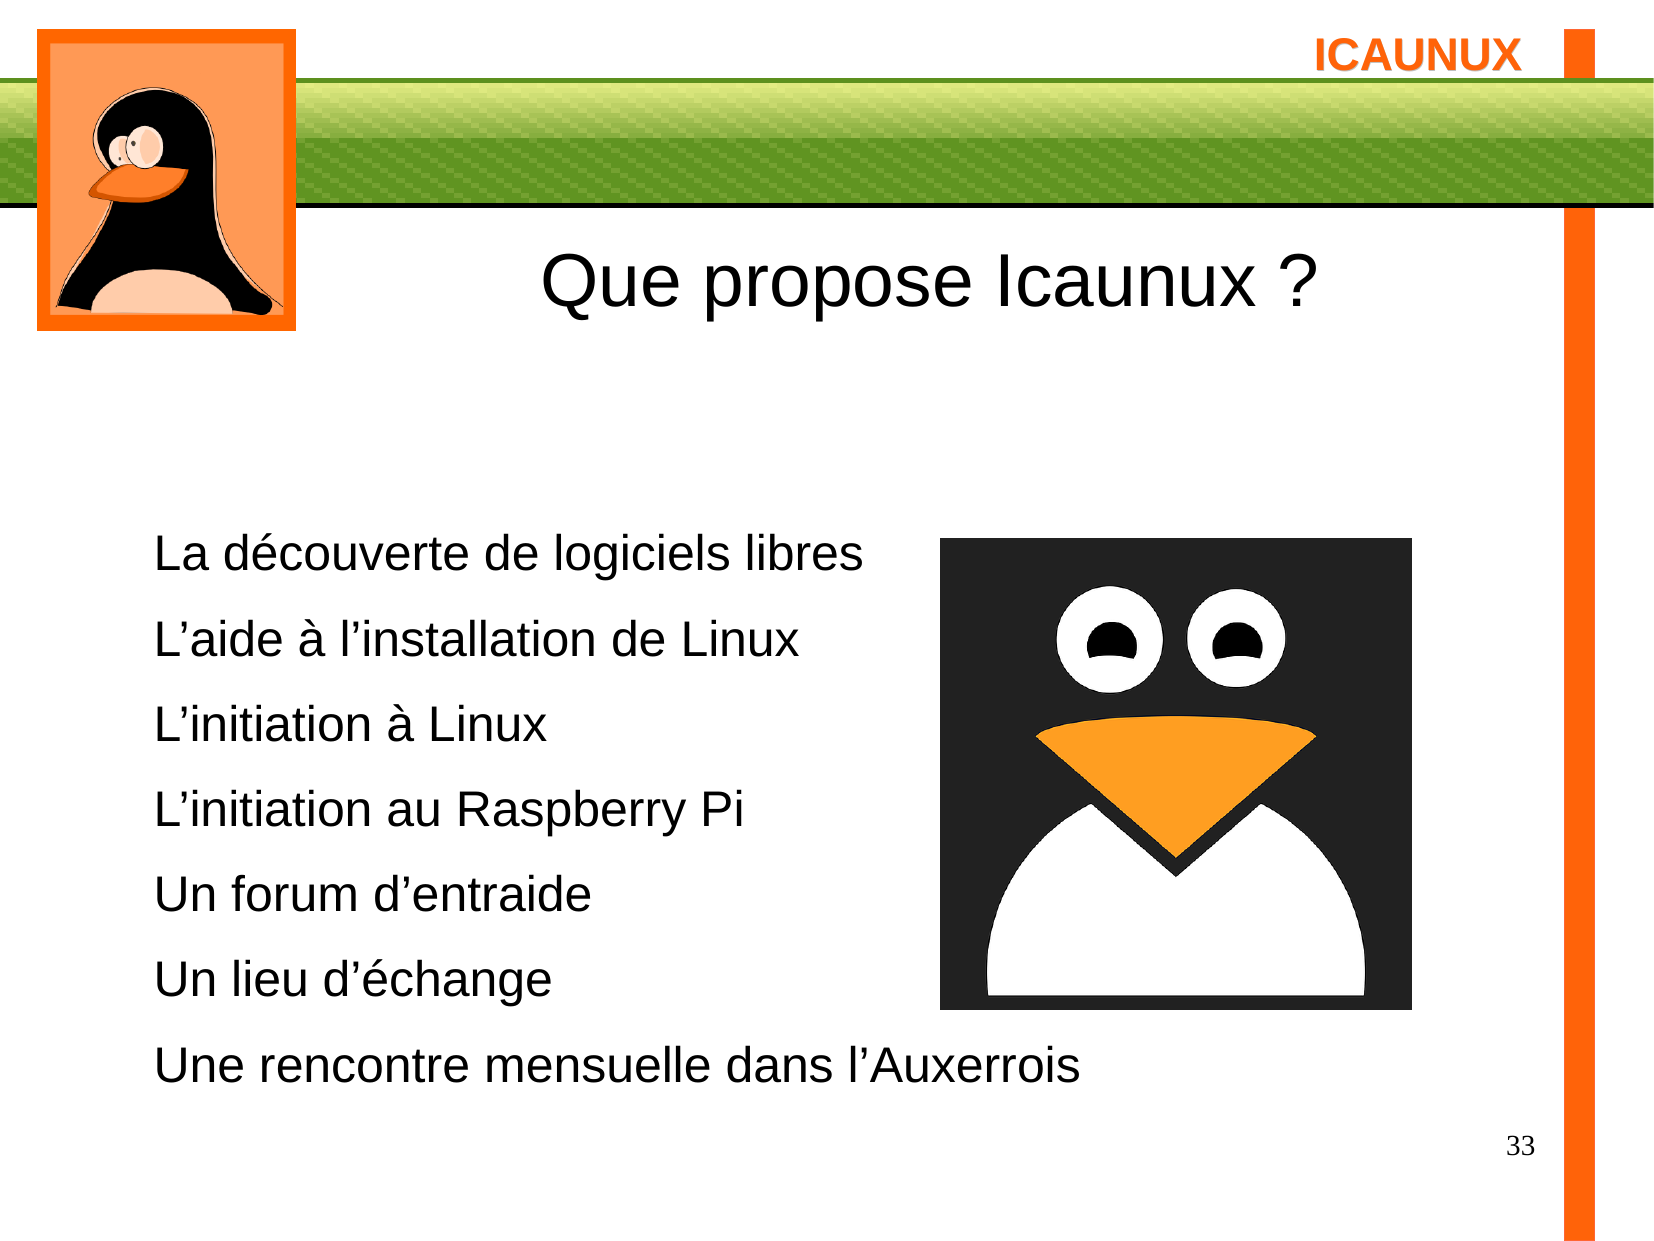

# Que propose Icaunux ?
La découverte de logiciels libres
L’aide à l’installation de Linux
L’initiation à Linux
L’initiation au Raspberry Pi
Un forum d’entraide
Un lieu d’échange
Une rencontre mensuelle dans l’Auxerrois
33